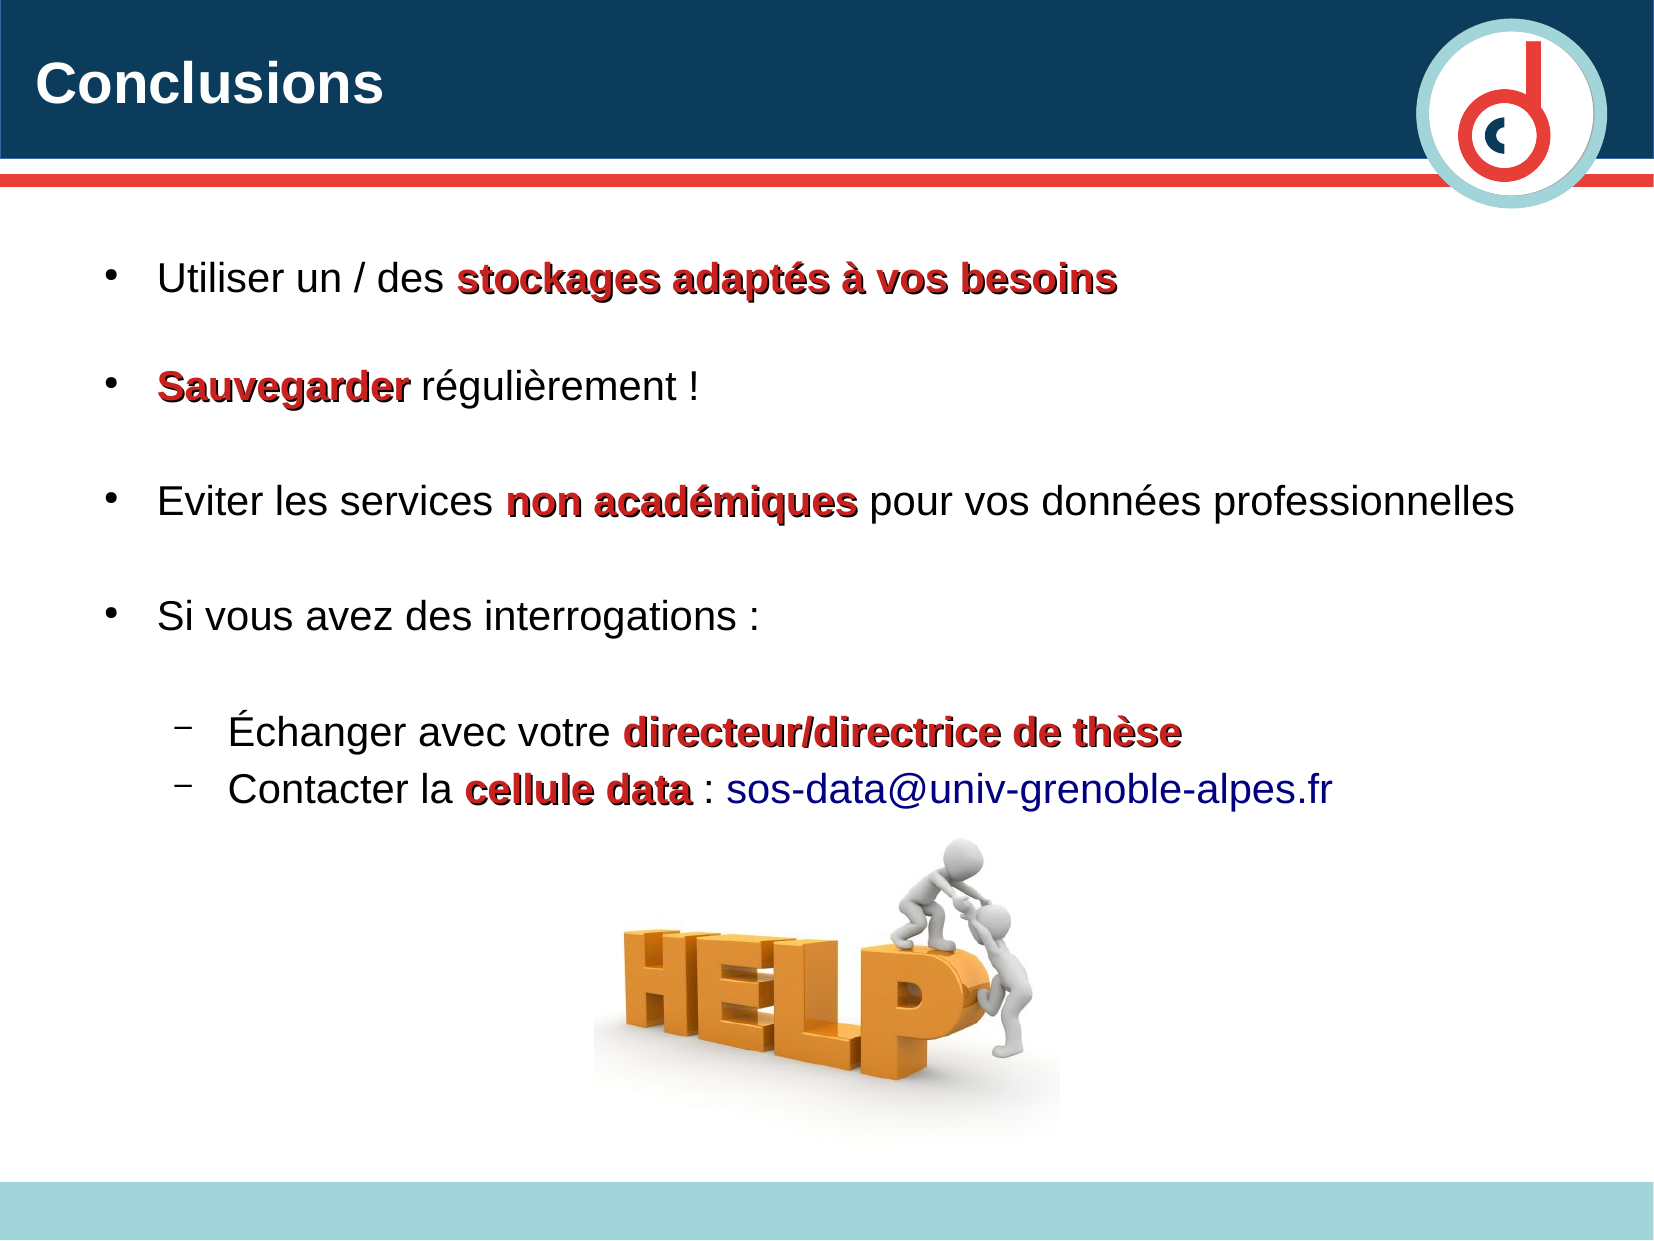

# Conclusions
Utiliser un / des stockages adaptés à vos besoins
Sauvegarder régulièrement !
Eviter les services non académiques pour vos données professionnelles
Si vous avez des interrogations :
Échanger avec votre directeur/directrice de thèse
Contacter la cellule data : sos-data@univ-grenoble-alpes.fr